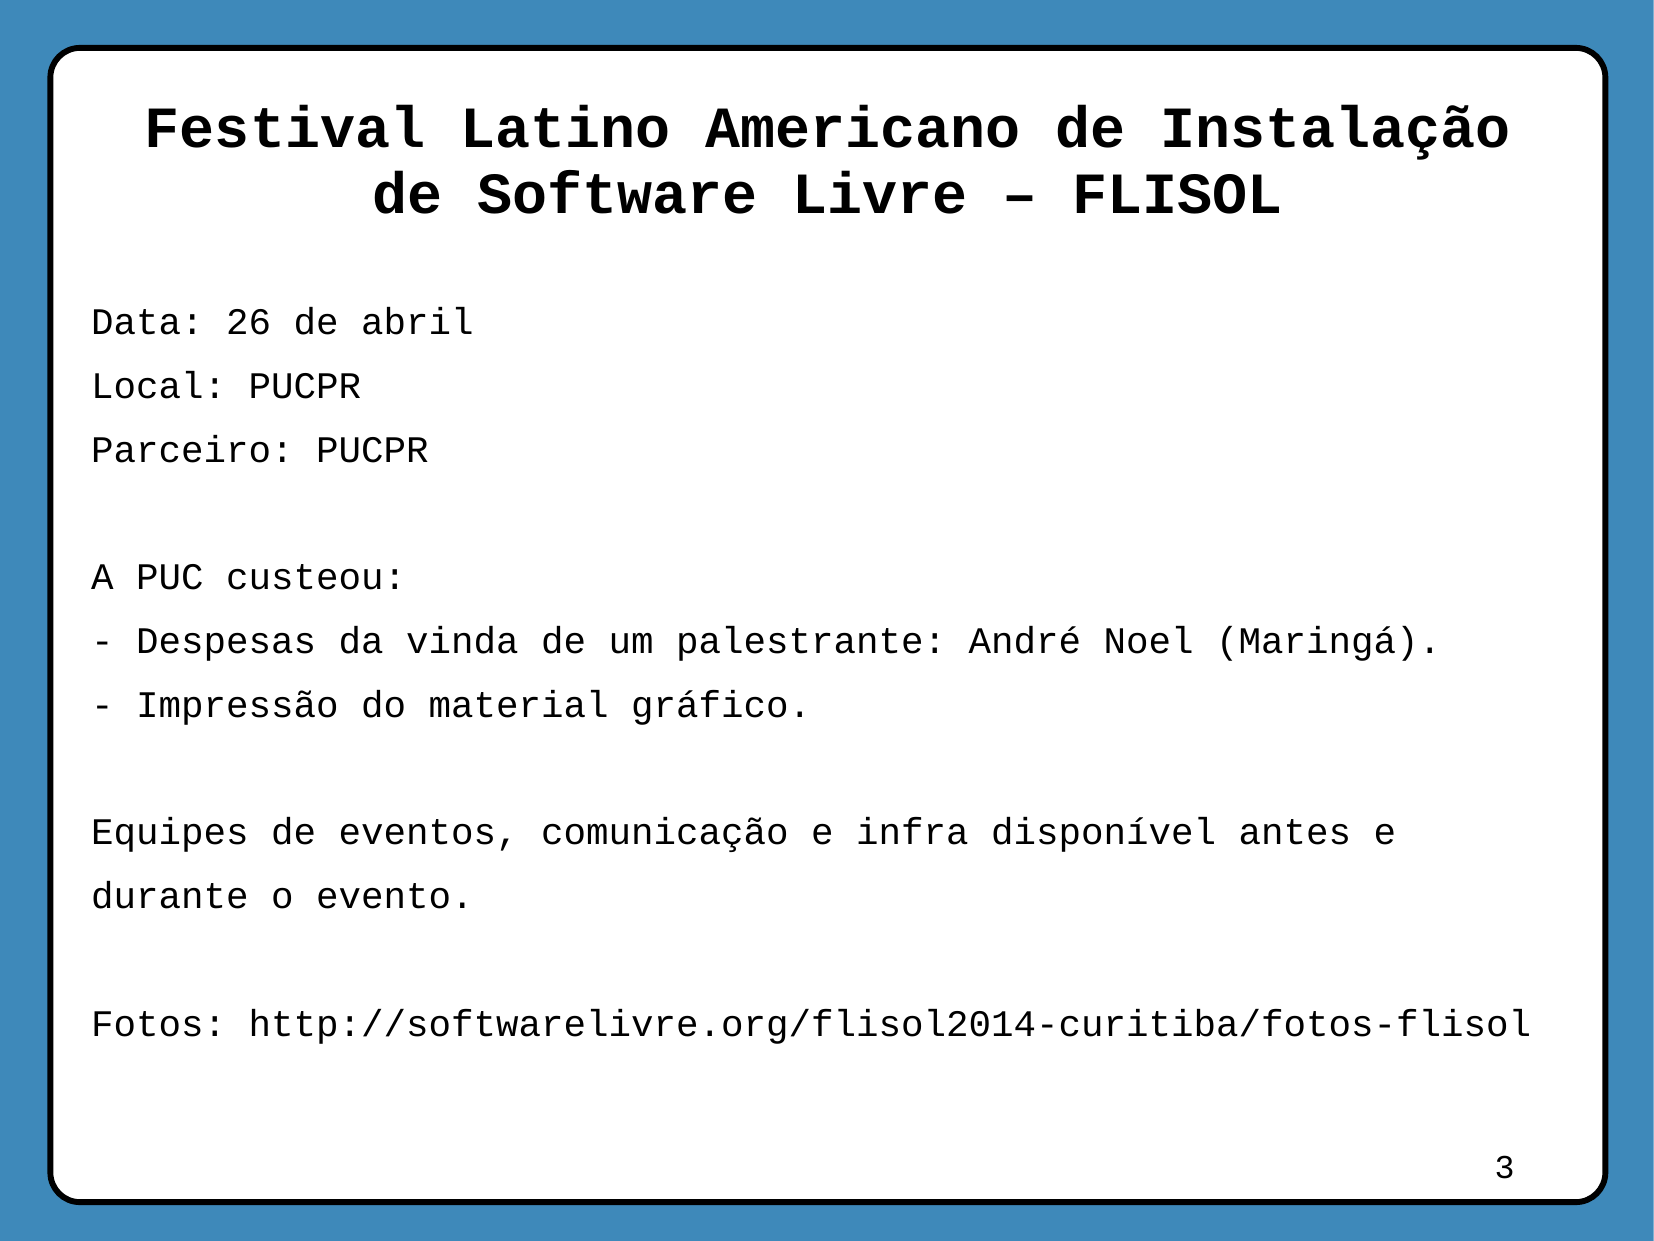

Festival Latino Americano de Instalação de Software Livre – FLISOL
# Data: 26 de abril
Local: PUCPR
Parceiro: PUCPR
A PUC custeou:
- Despesas da vinda de um palestrante: André Noel (Maringá).
- Impressão do material gráfico.
Equipes de eventos, comunicação e infra disponível antes e durante o evento.
Fotos: http://softwarelivre.org/flisol2014-curitiba/fotos-flisol